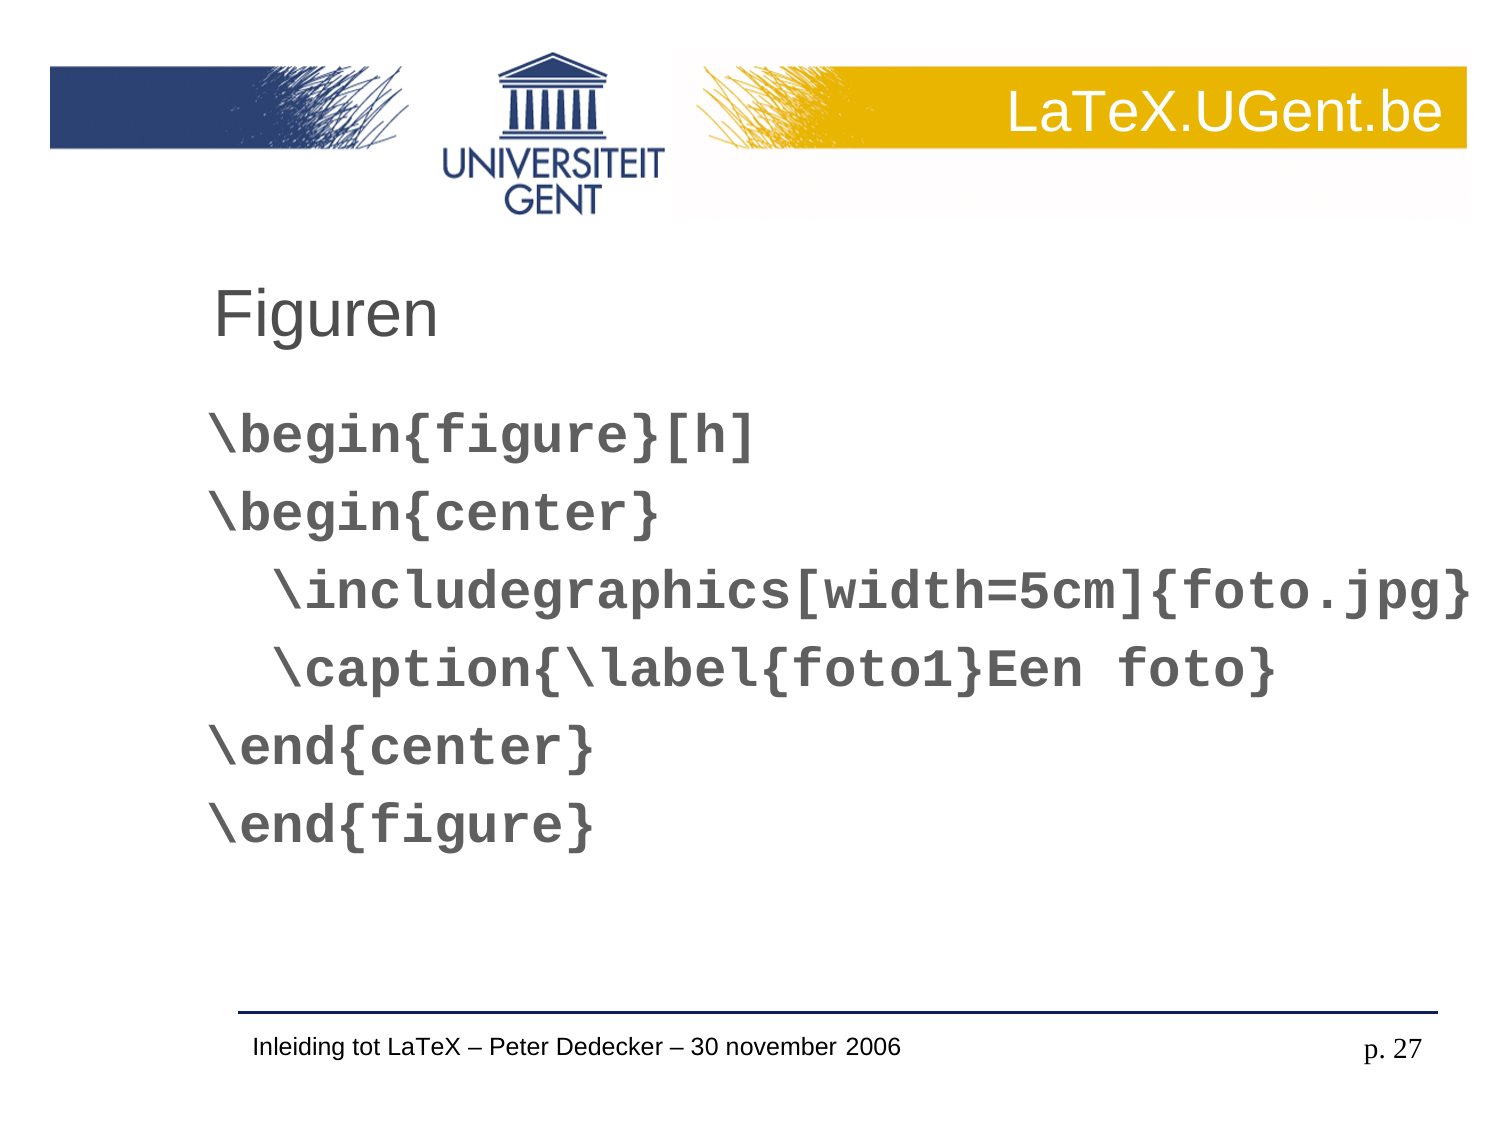

# Figuren
\begin{figure}[h]
\begin{center}
 \includegraphics[width=5cm]{foto.jpg}
 \caption{\label{foto1}Een foto}
\end{center}
\end{figure}
27